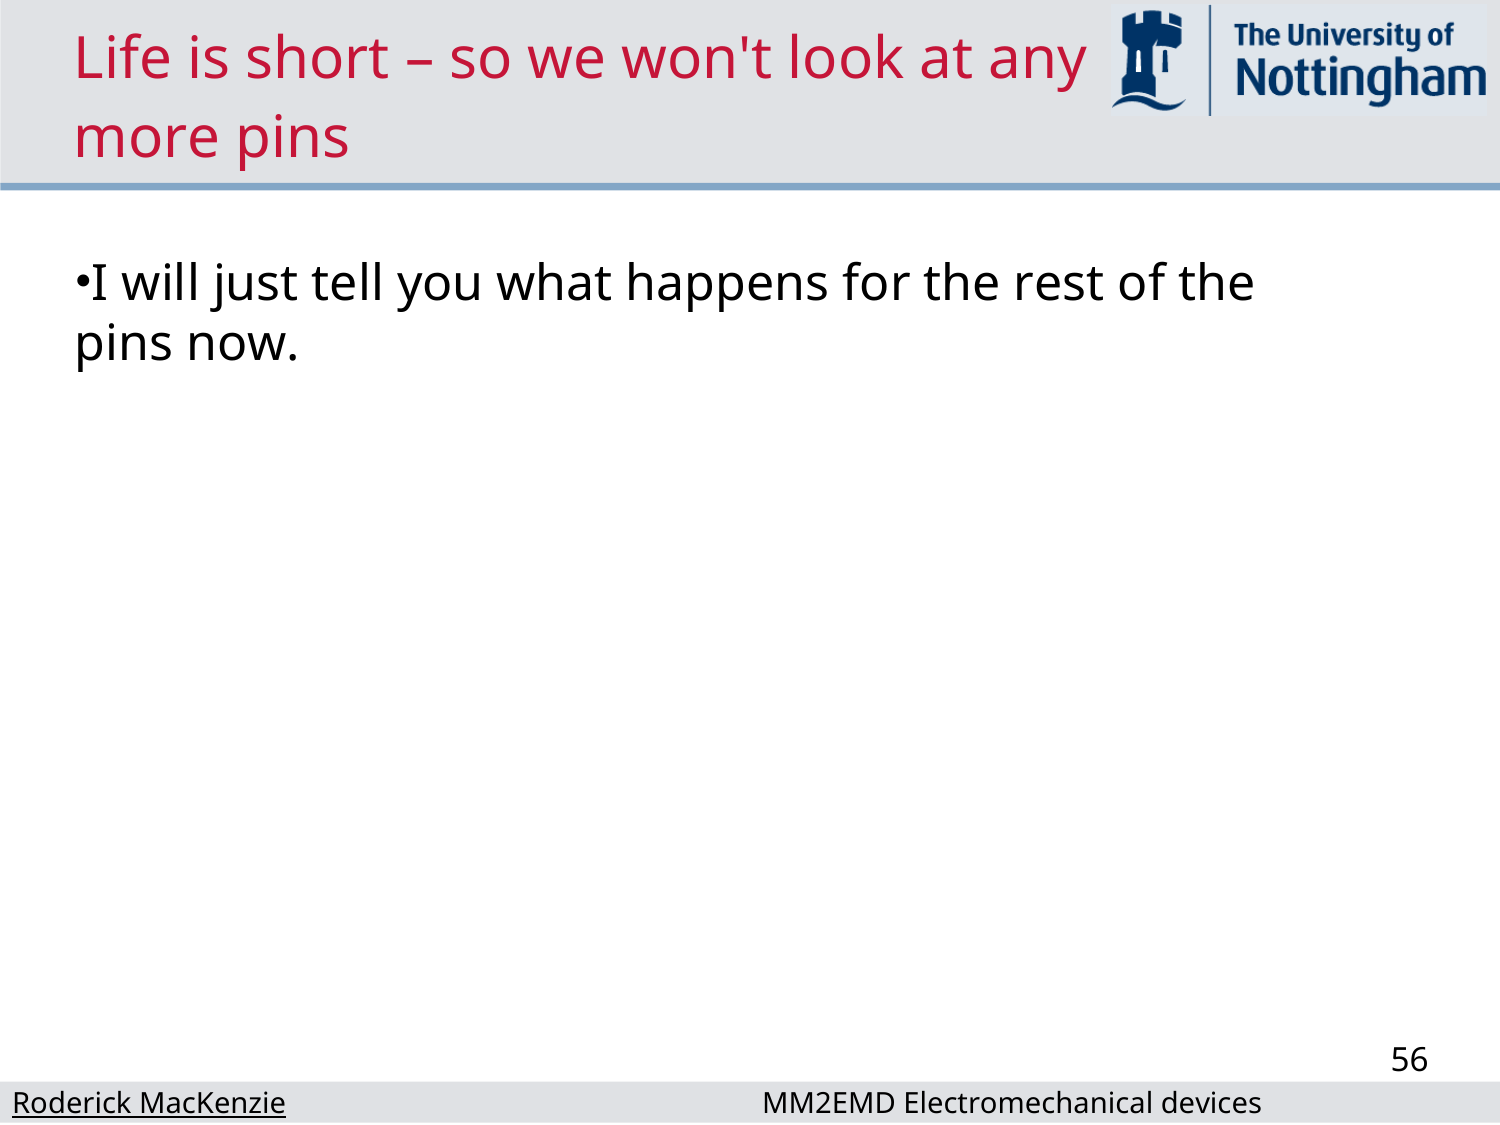

# Life is short – so we won't look at any more pins
I will just tell you what happens for the rest of the pins now.